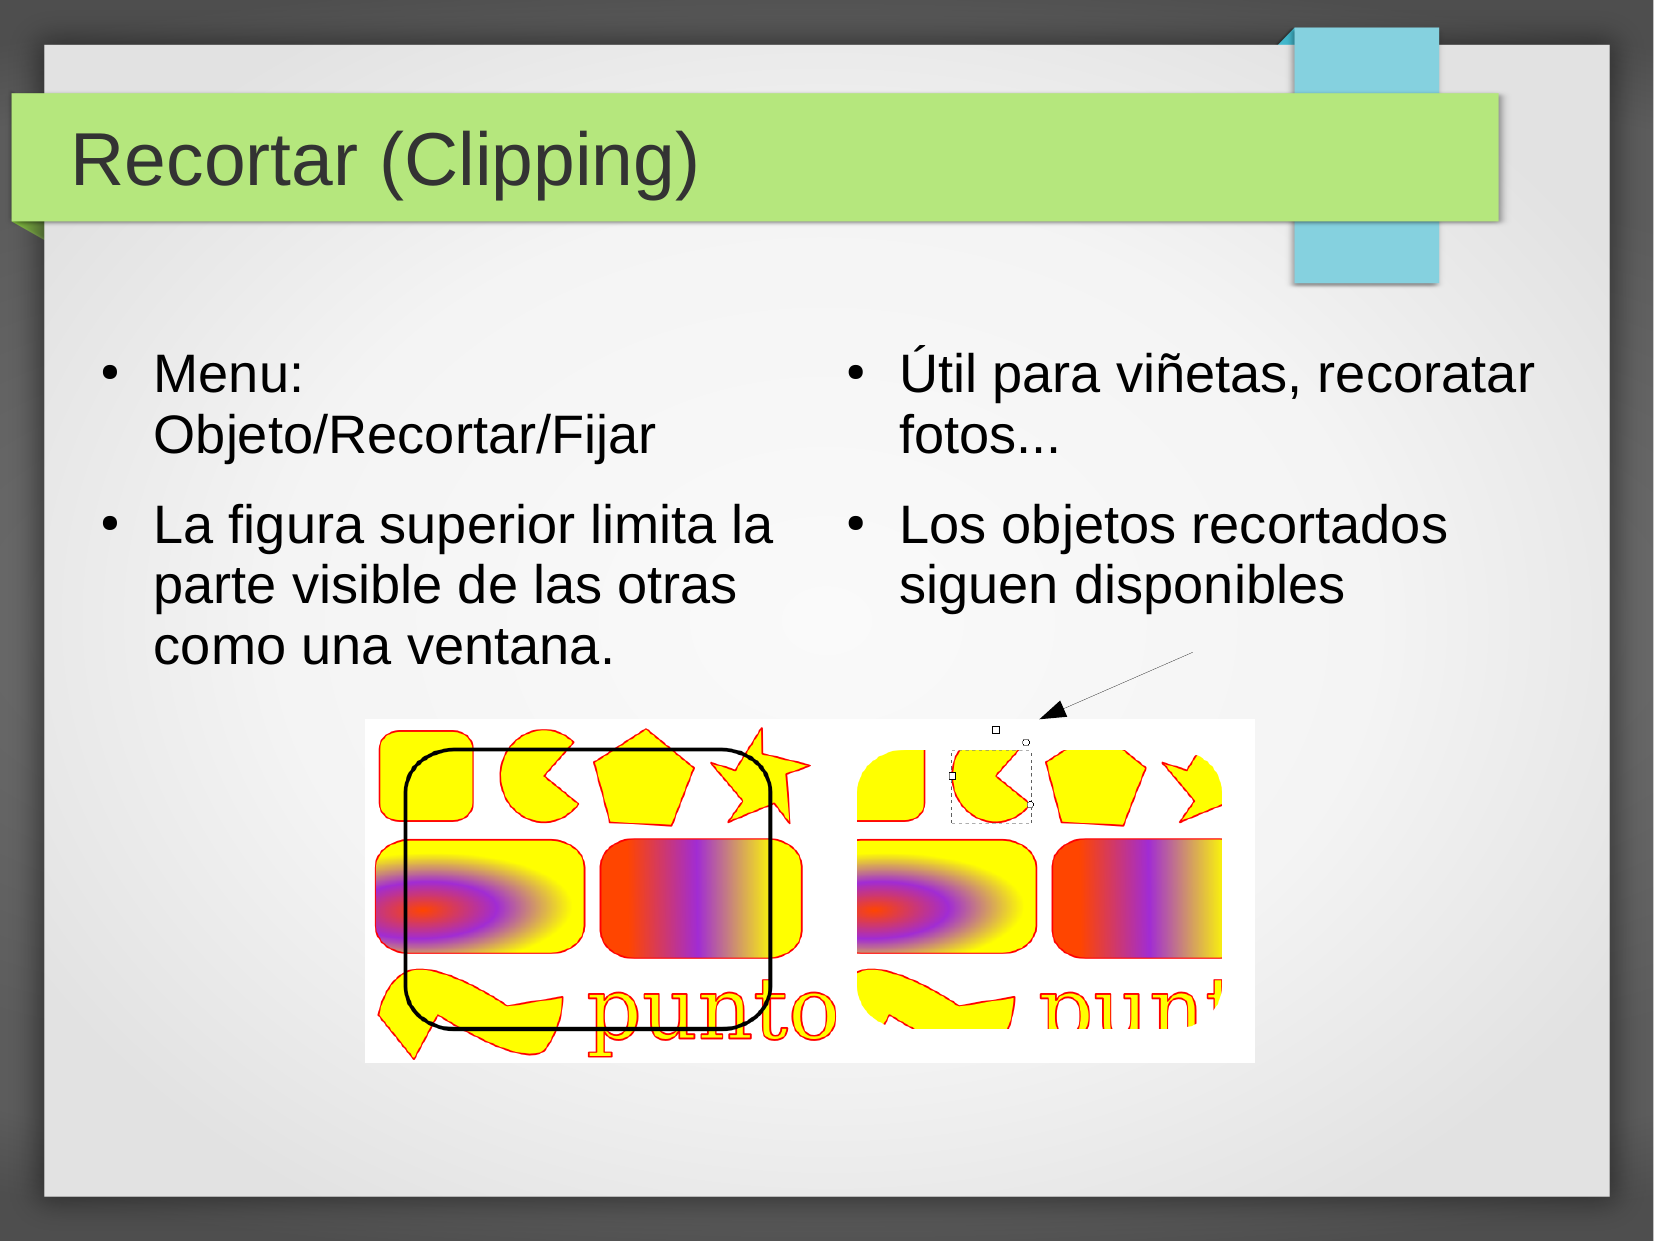

# Recortar (Clipping)
Menu: Objeto/Recortar/Fijar
La figura superior limita la parte visible de las otras como una ventana.
Útil para viñetas, recoratar fotos...
Los objetos recortados siguen disponibles